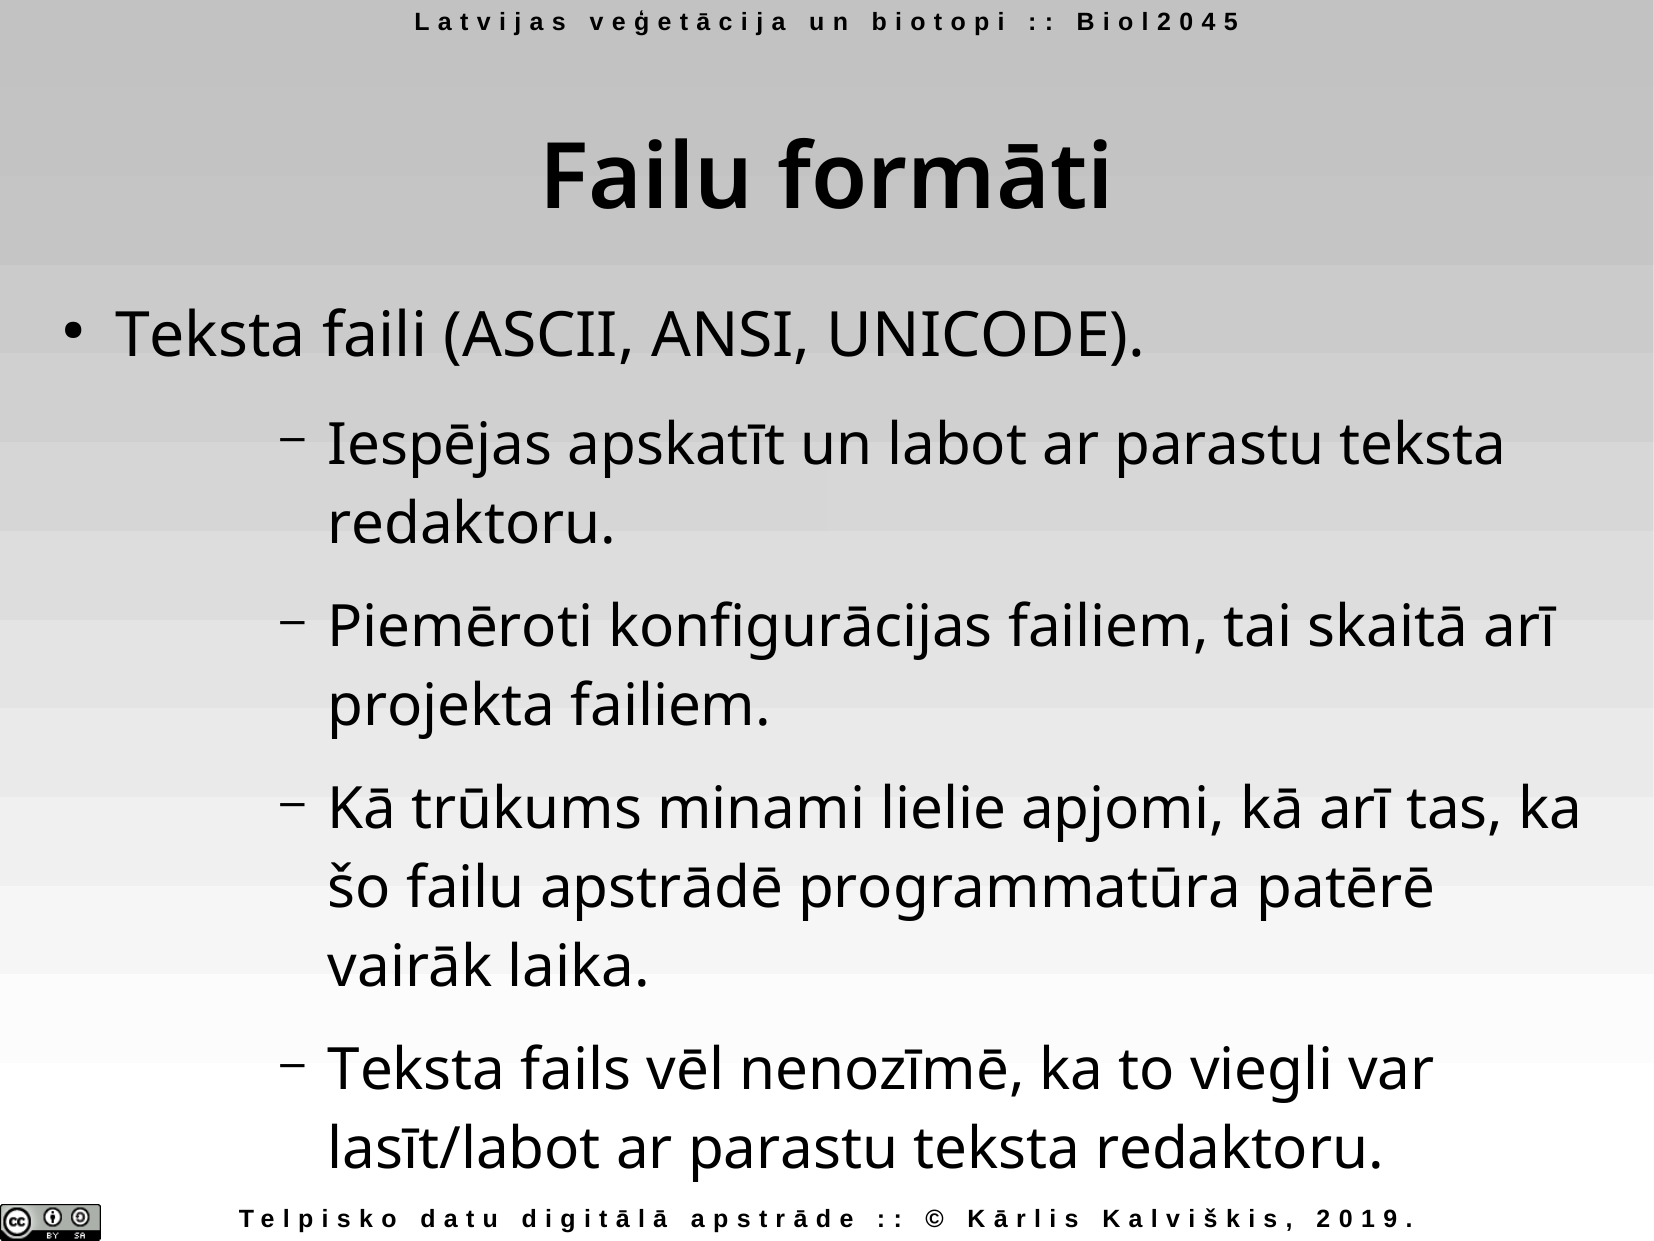

# Failu formāti
Teksta faili (ASCII, ANSI, UNICODE).
Iespējas apskatīt un labot ar parastu teksta redaktoru.
Piemēroti konfigurācijas failiem, tai skaitā arī projekta failiem.
Kā trūkums minami lielie apjomi, kā arī tas, ka šo failu apstrādē programmatūra patērē vairāk laika.
Teksta fails vēl nenozīmē, ka to viegli var lasīt/labot ar parastu teksta redaktoru.